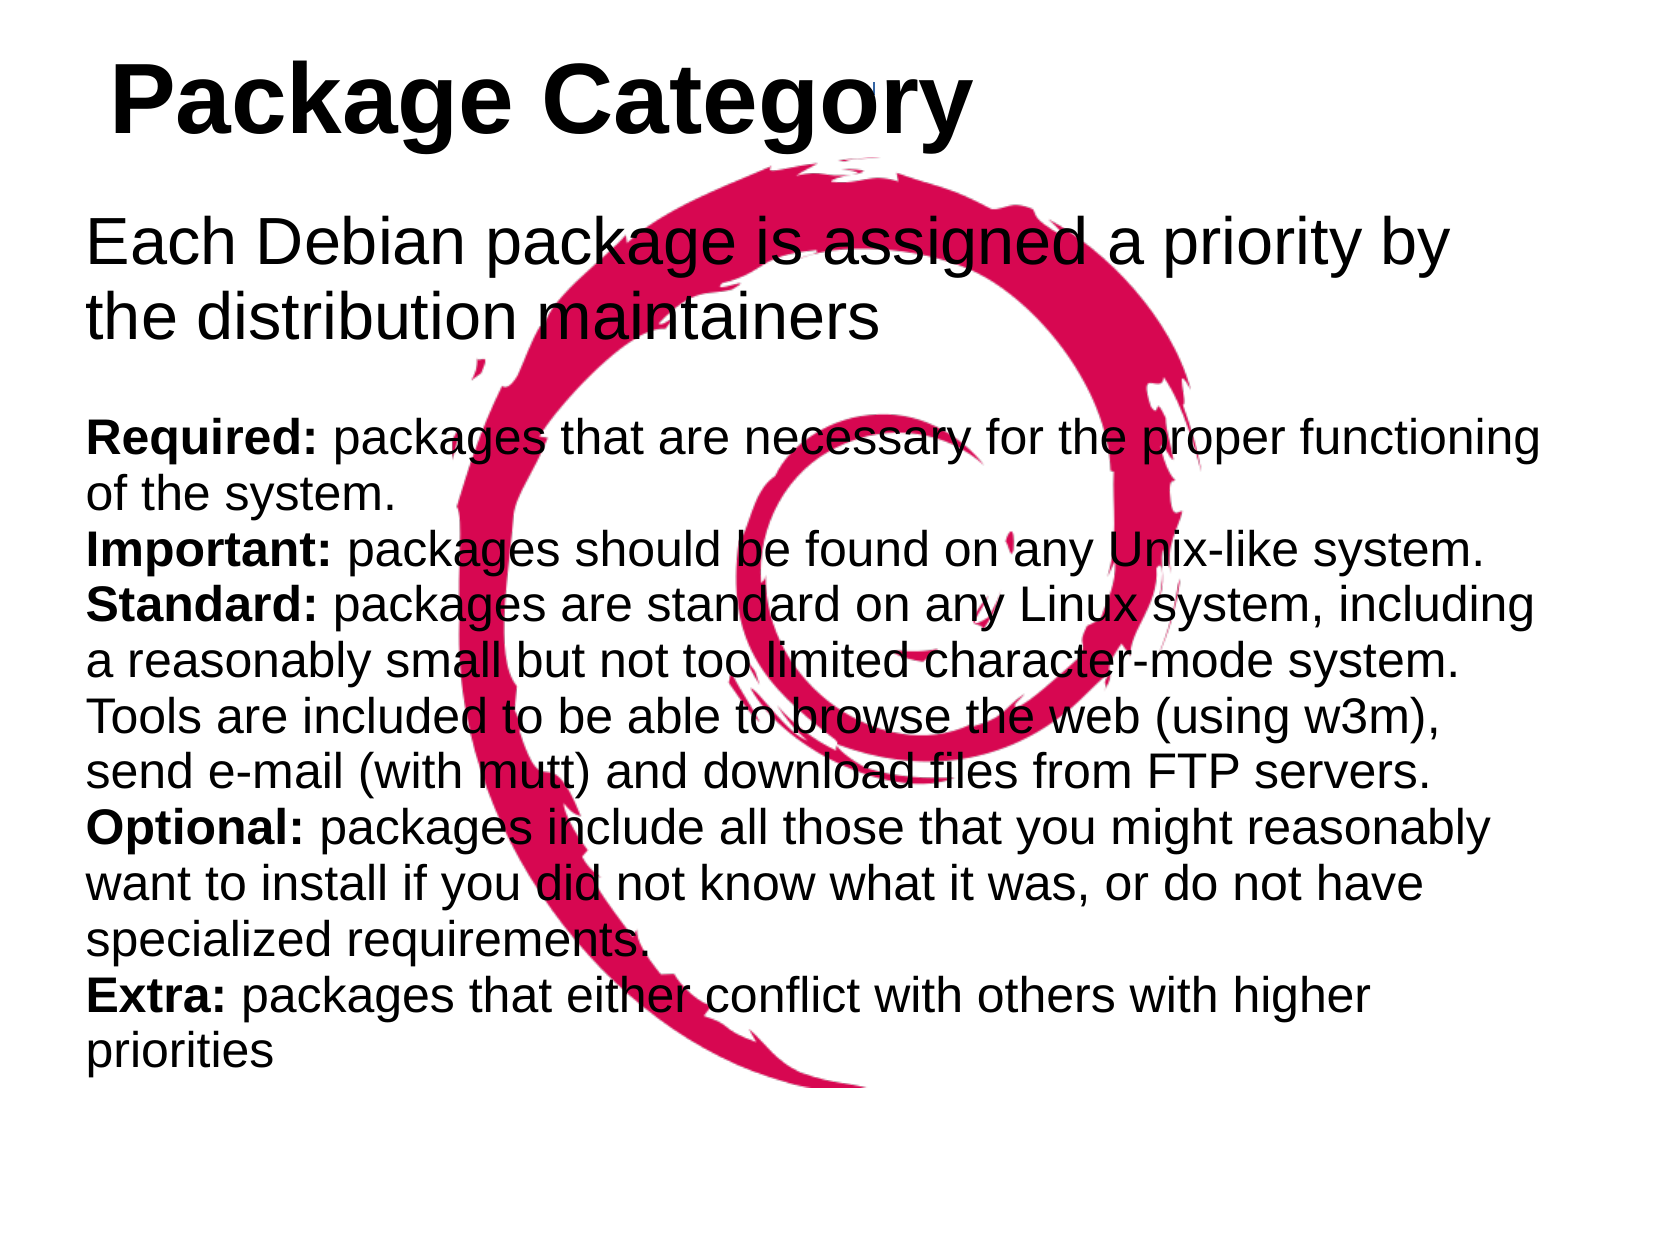

Package Category
Each Debian package is assigned a priority by the distribution maintainers
Required: packages that are necessary for the proper functioning of the system.
Important: packages should be found on any Unix-like system.
Standard: packages are standard on any Linux system, including a reasonably small but not too limited character-mode system. Tools are included to be able to browse the web (using w3m), send e-mail (with mutt) and download files from FTP servers.
Optional: packages include all those that you might reasonably want to install if you did not know what it was, or do not have specialized requirements.
Extra: packages that either conflict with others with higher priorities